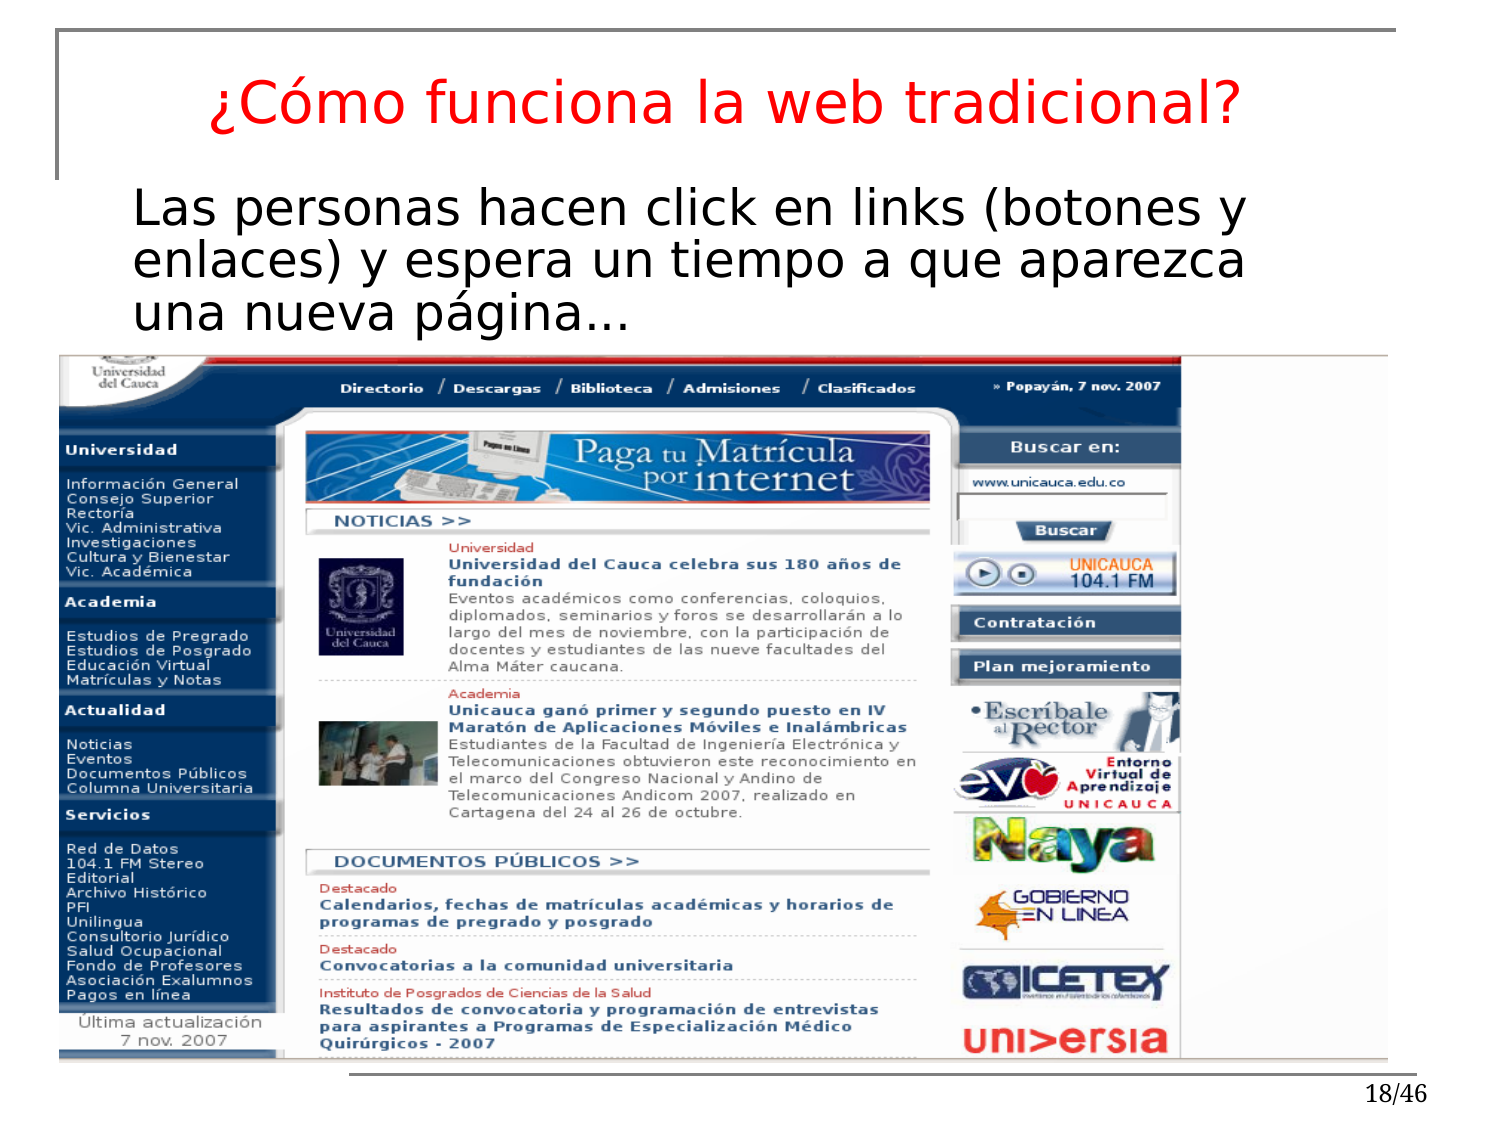

# ¿Cómo funciona la web tradicional?
Las personas hacen click en links (botones y enlaces) y espera un tiempo a que aparezca una nueva página...